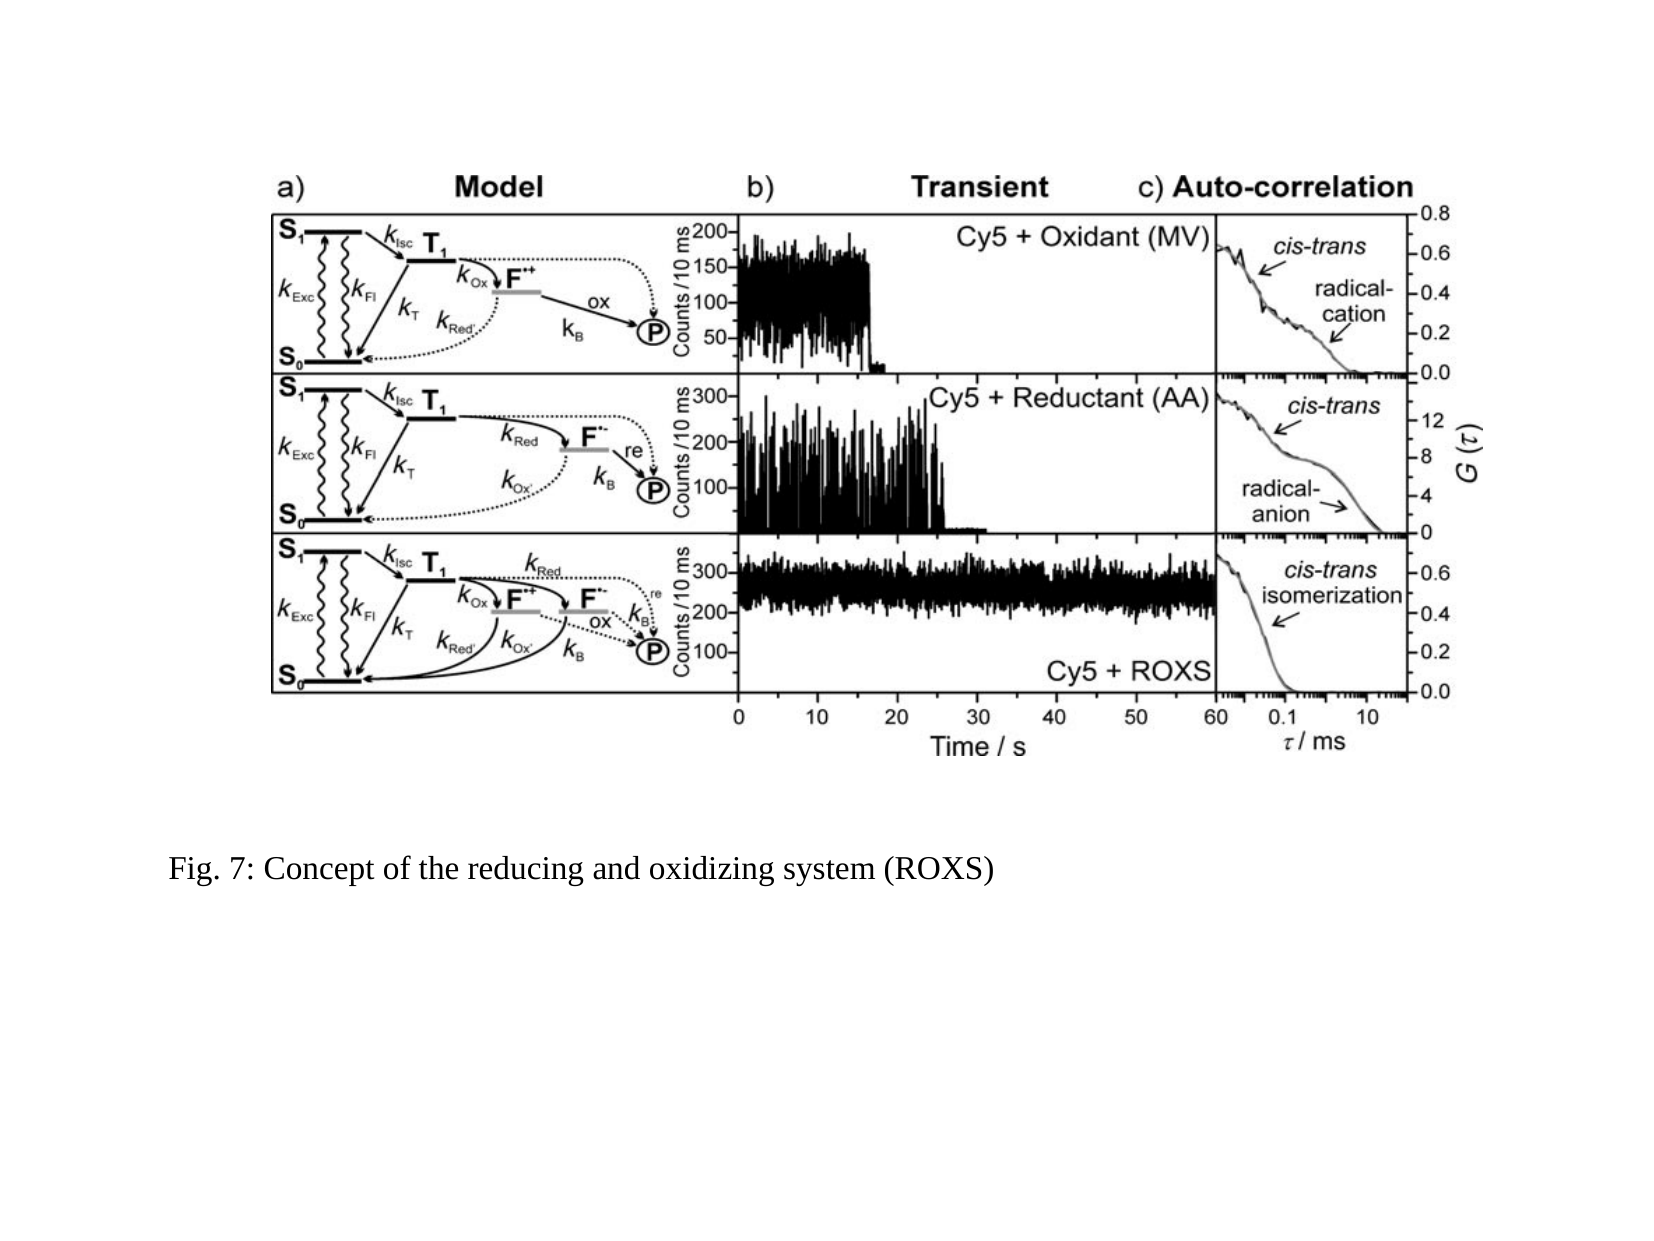

Fig. 7: Concept of the reducing and oxidizing system (ROXS)